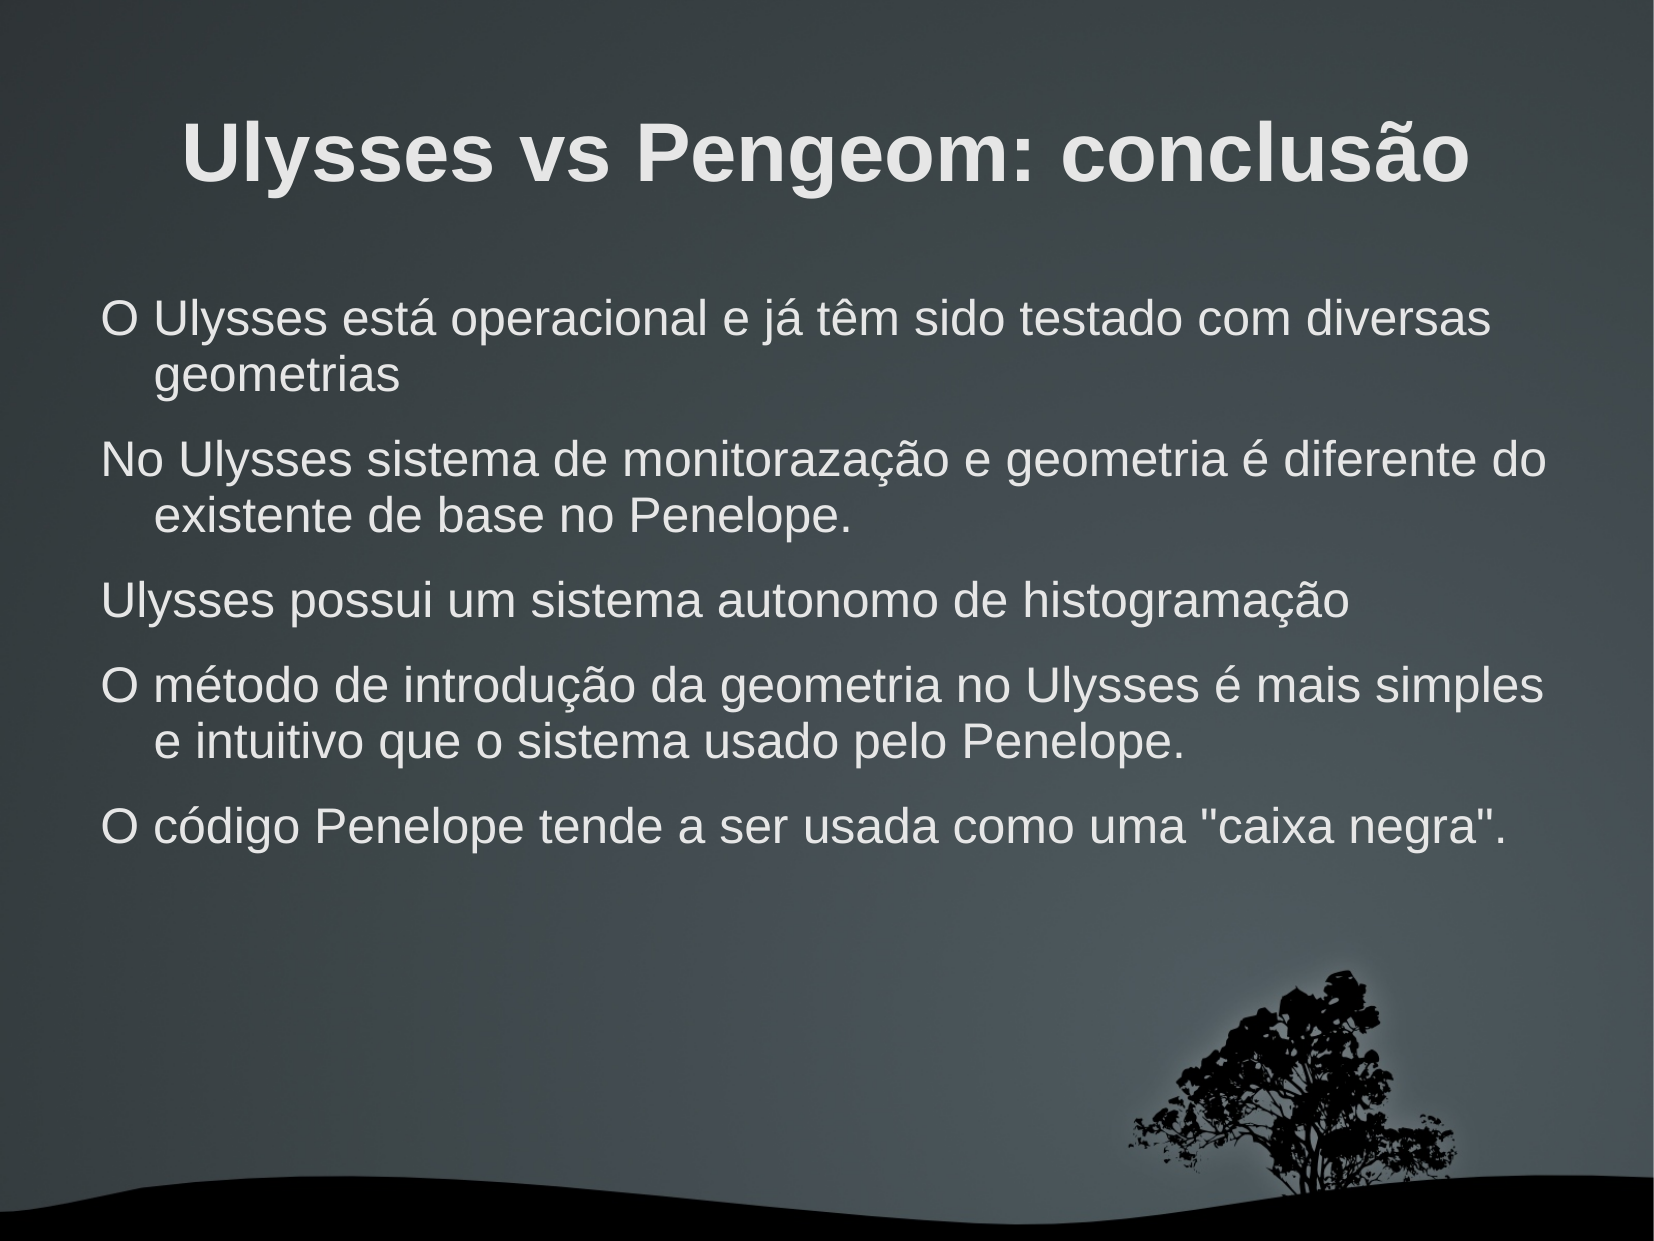

# Ulysses vs Pengeom: conclusão
O Ulysses está operacional e já têm sido testado com diversas geometrias
No Ulysses sistema de monitorazação e geometria é diferente do existente de base no Penelope.
Ulysses possui um sistema autonomo de histogramação
O método de introdução da geometria no Ulysses é mais simples e intuitivo que o sistema usado pelo Penelope.
O código Penelope tende a ser usada como uma "caixa negra".